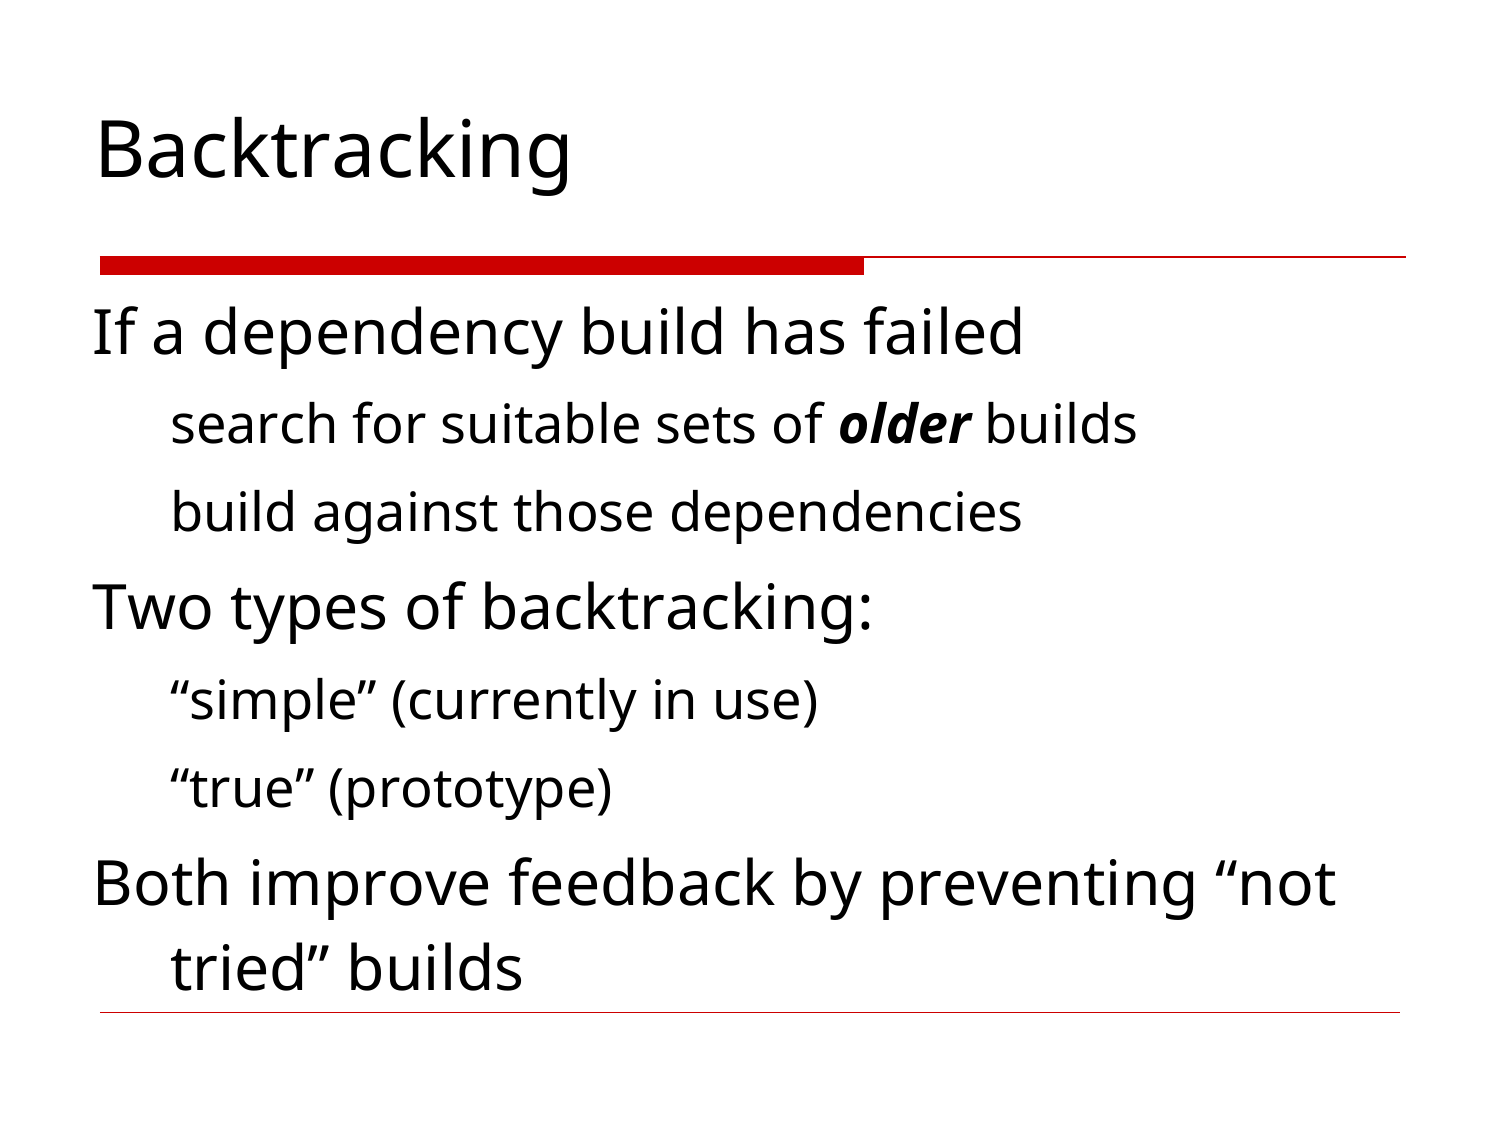

# Backtracking
If a dependency build has failed
search for suitable sets of older builds
build against those dependencies
Two types of backtracking:
“simple” (currently in use)
“true” (prototype)
Both improve feedback by preventing “not tried” builds